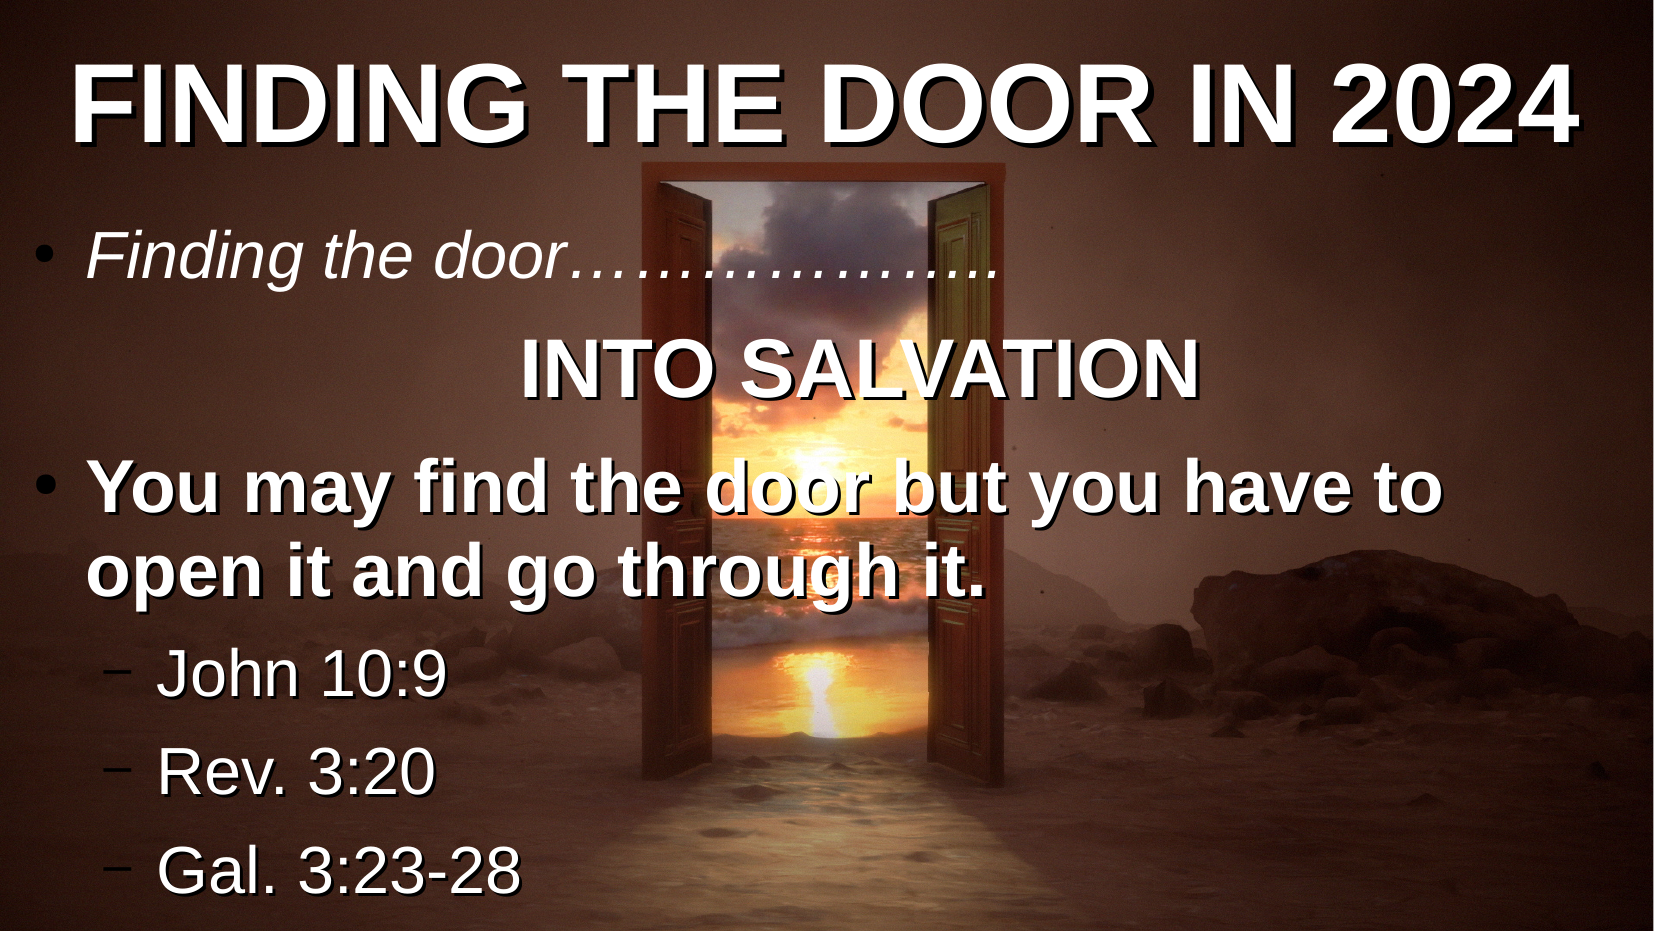

# FINDING THE DOOR IN 2024
Finding the door………………..
INTO SALVATION
You may find the door but you have to open it and go through it.
John 10:9
Rev. 3:20
Gal. 3:23-28